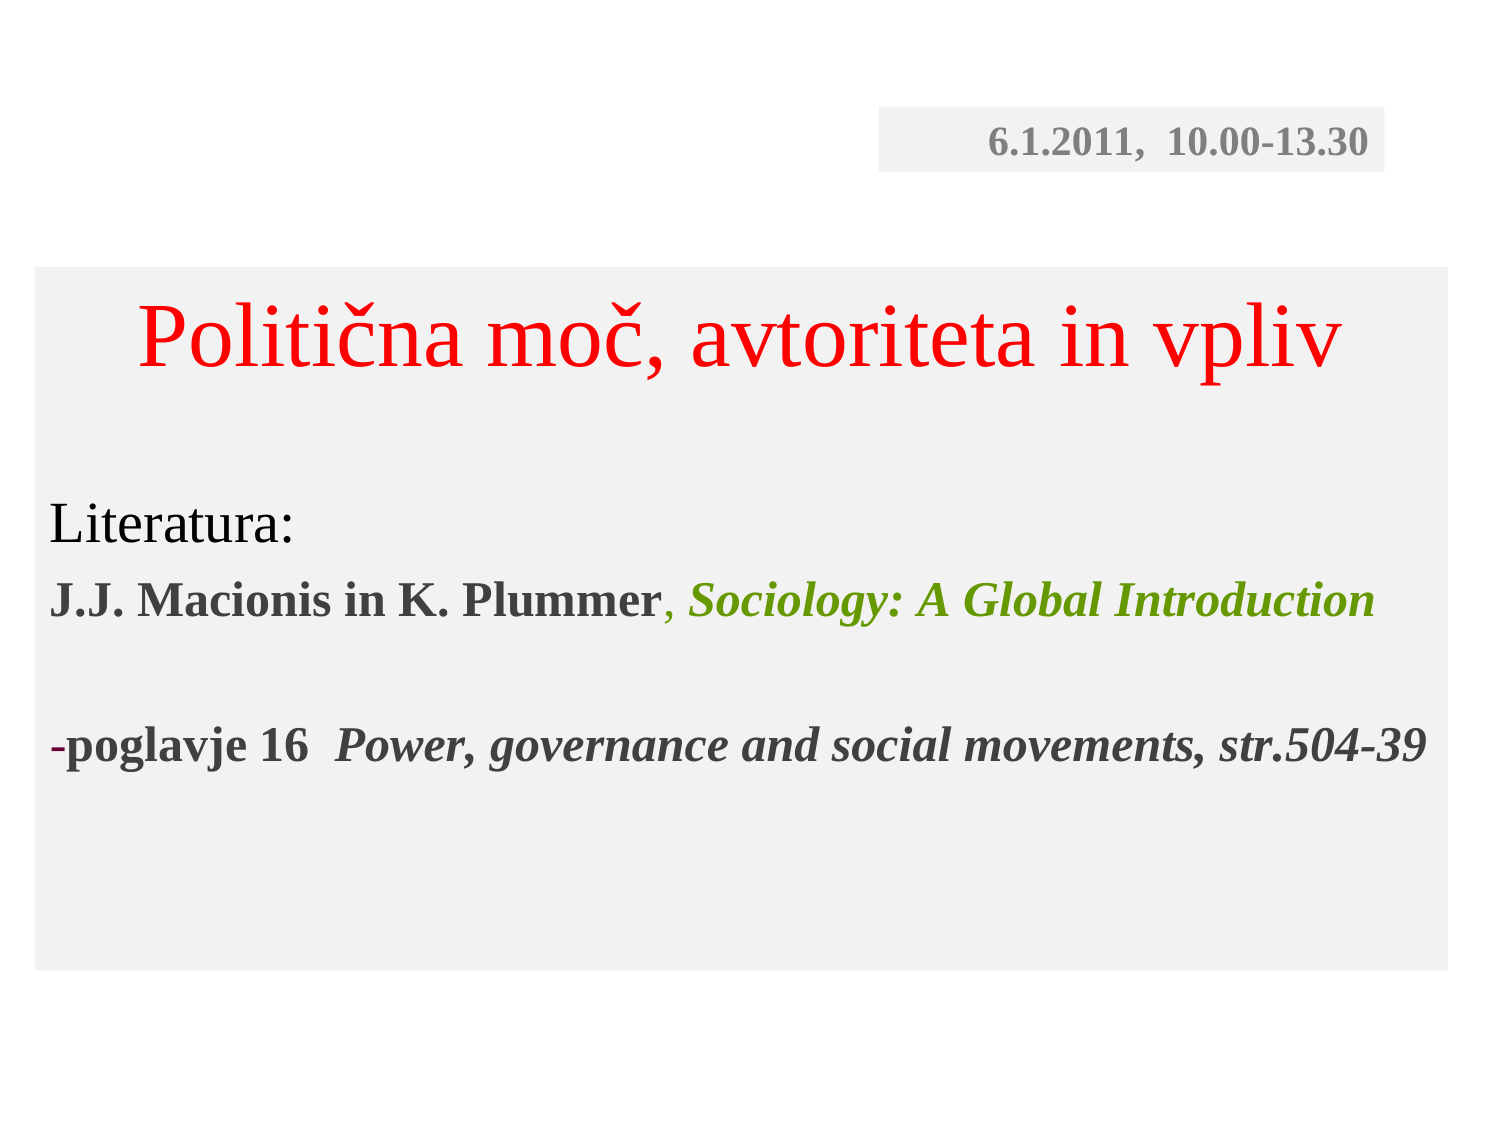

6.1.2011, 10.00-13.30
Politična moč, avtoriteta in vpliv
Literatura:
J.J. Macionis in K. Plummer, Sociology: A Global Introduction
-poglavje 16 Power, governance and social movements, str.504-39